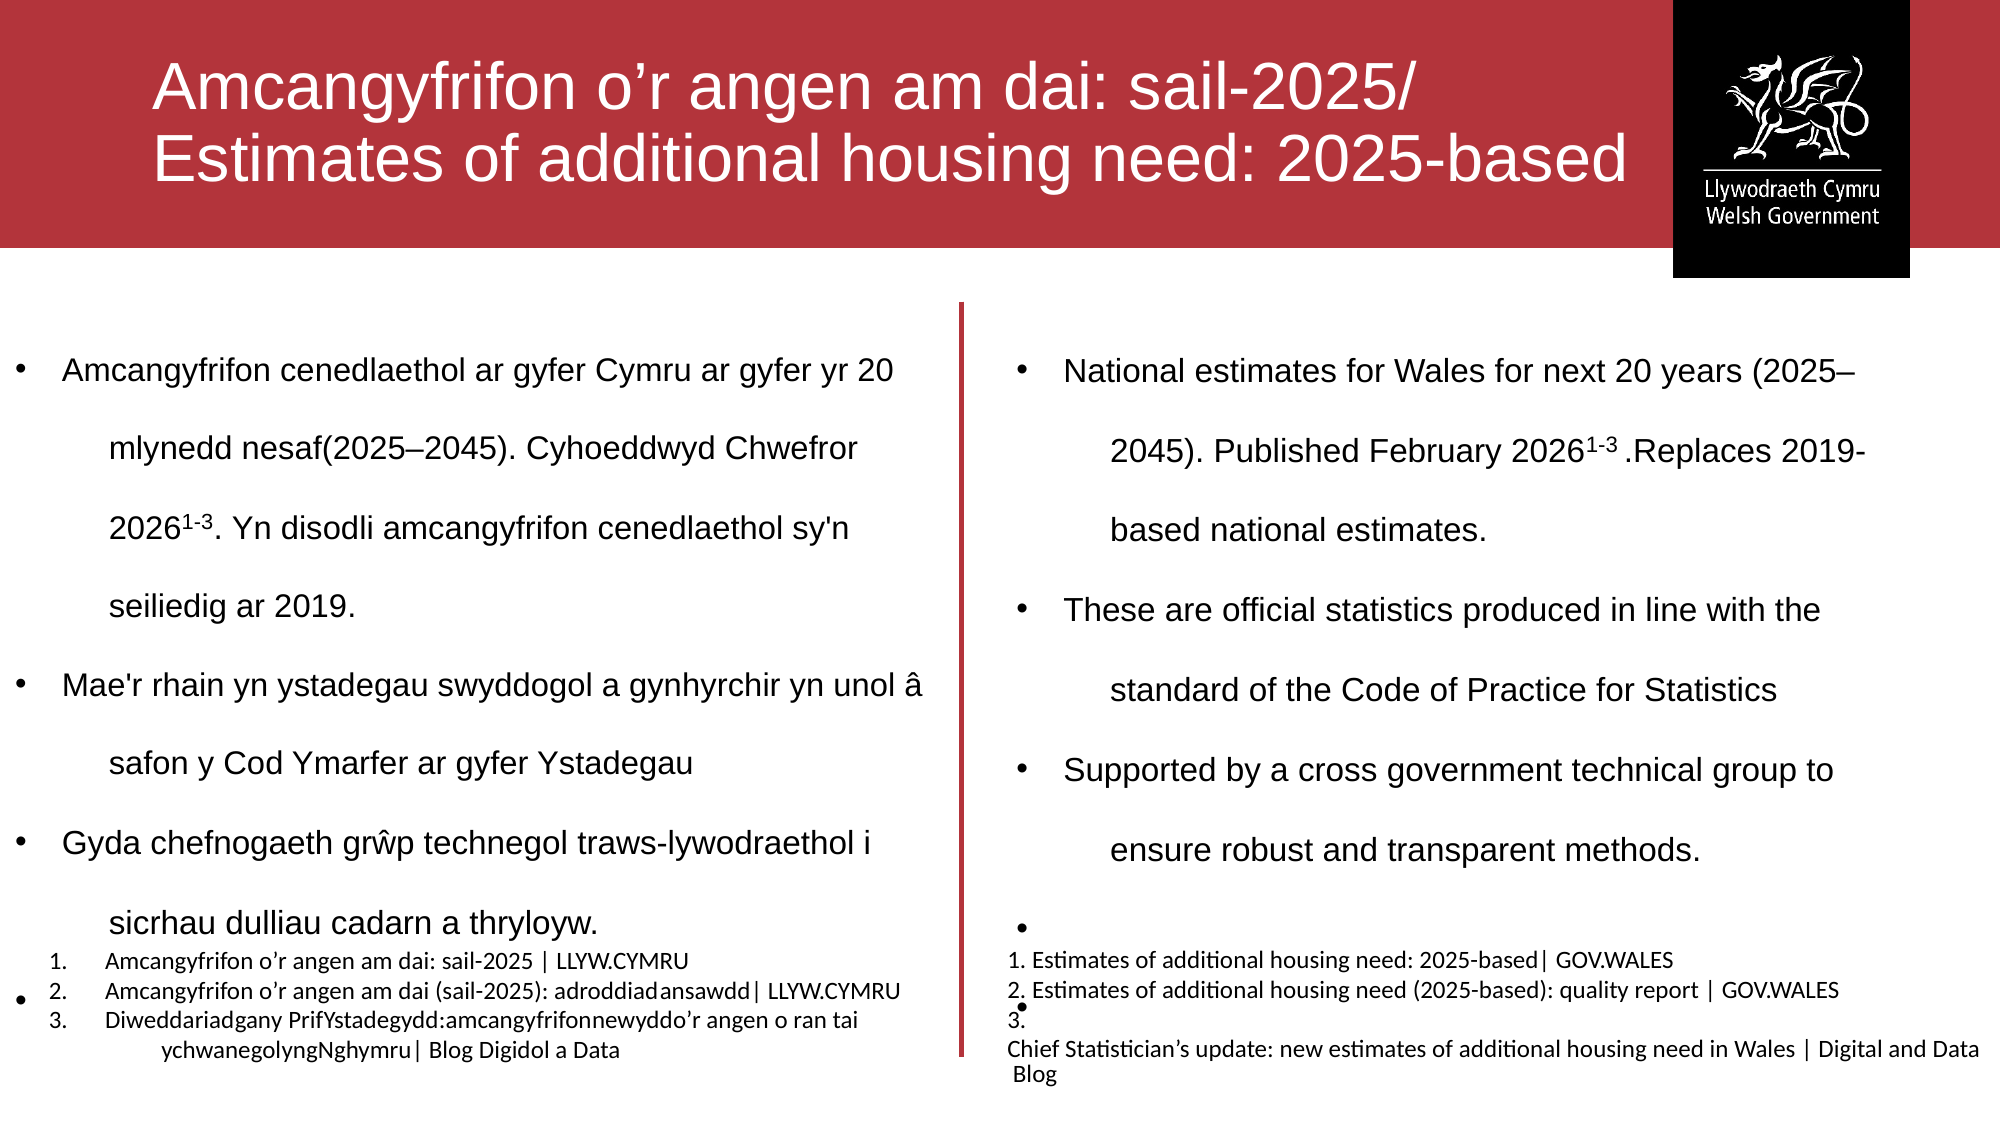

# Amcangyfrifon o’r angen am dai: sail-2025/ Estimates of additional housing need: 2025-based
Amcangyfrifon cenedlaethol ar gyfer Cymru ar gyfer yr 20 mlynedd nesaf(2025–2045). Cyhoeddwyd Chwefror 20261-3. Yn disodli amcangyfrifon cenedlaethol sy'n seiliedig ar 2019.
Mae'r rhain yn ystadegau swyddogol a gynhyrchir yn unol â safon y Cod Ymarfer ar gyfer Ystadegau
Gyda chefnogaeth grŵp technegol traws-lywodraethol i sicrhau dulliau cadarn a thryloyw.
National estimates for Wales for next 20 years (2025–2045). Published February 20261-3 .Replaces 2019-based national estimates.
These are official statistics produced in line with the standard of the Code of Practice for Statistics
Supported by a cross government technical group to ensure robust and transparent methods.
1. Estimates of additional housing need: 2025-based| GOV.WALES
2. Estimates of additional housing need (2025-based): quality report | GOV.WALES
3.Chief Statistician’s update: new estimates of additional housing need in Wales | Digital and Data Blog
Amcangyfrifon o’r angen am dai: sail-2025 | LLYW.CYMRU
Amcangyfrifon o’r angen am dai (sail-2025): adroddiadansawdd| LLYW.CYMRU
Diweddariadgany PrifYstadegydd:amcangyfrifonnewyddo’r angen o ran taiychwanegolyngNghymru| Blog Digidol a Data